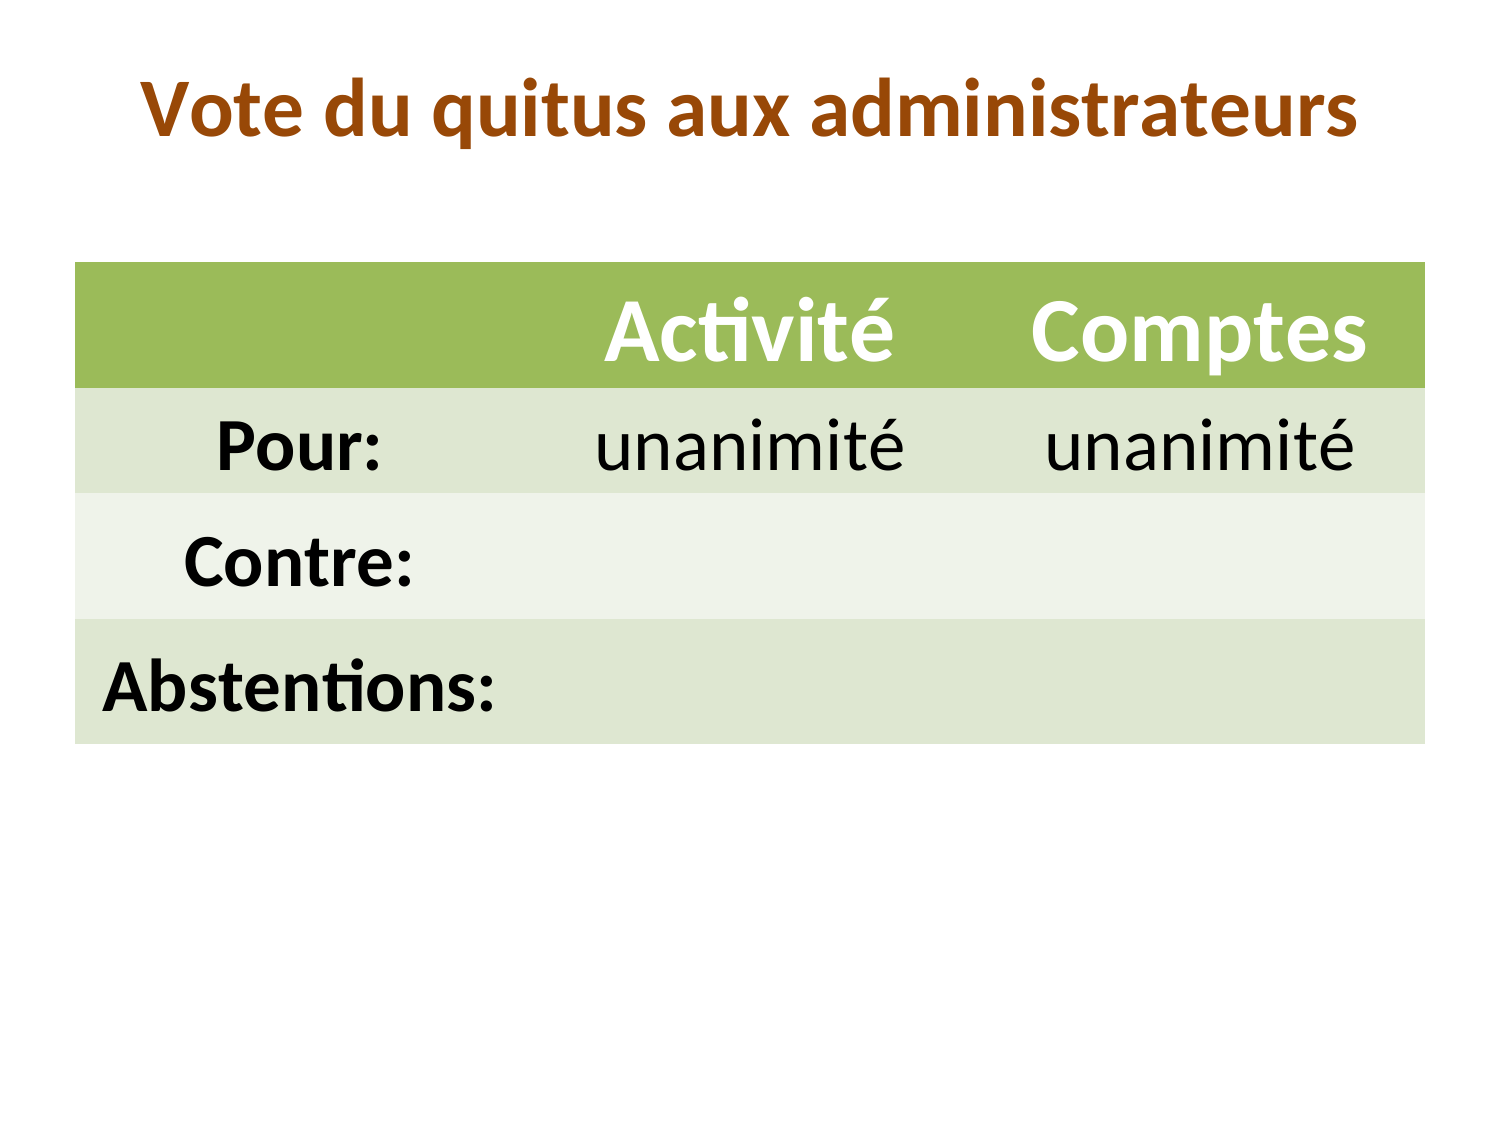

# Vote du quitus aux administrateurs
| | Activité | Comptes |
| --- | --- | --- |
| Pour: | unanimité | unanimité |
| Contre: | | |
| Abstentions: | | |